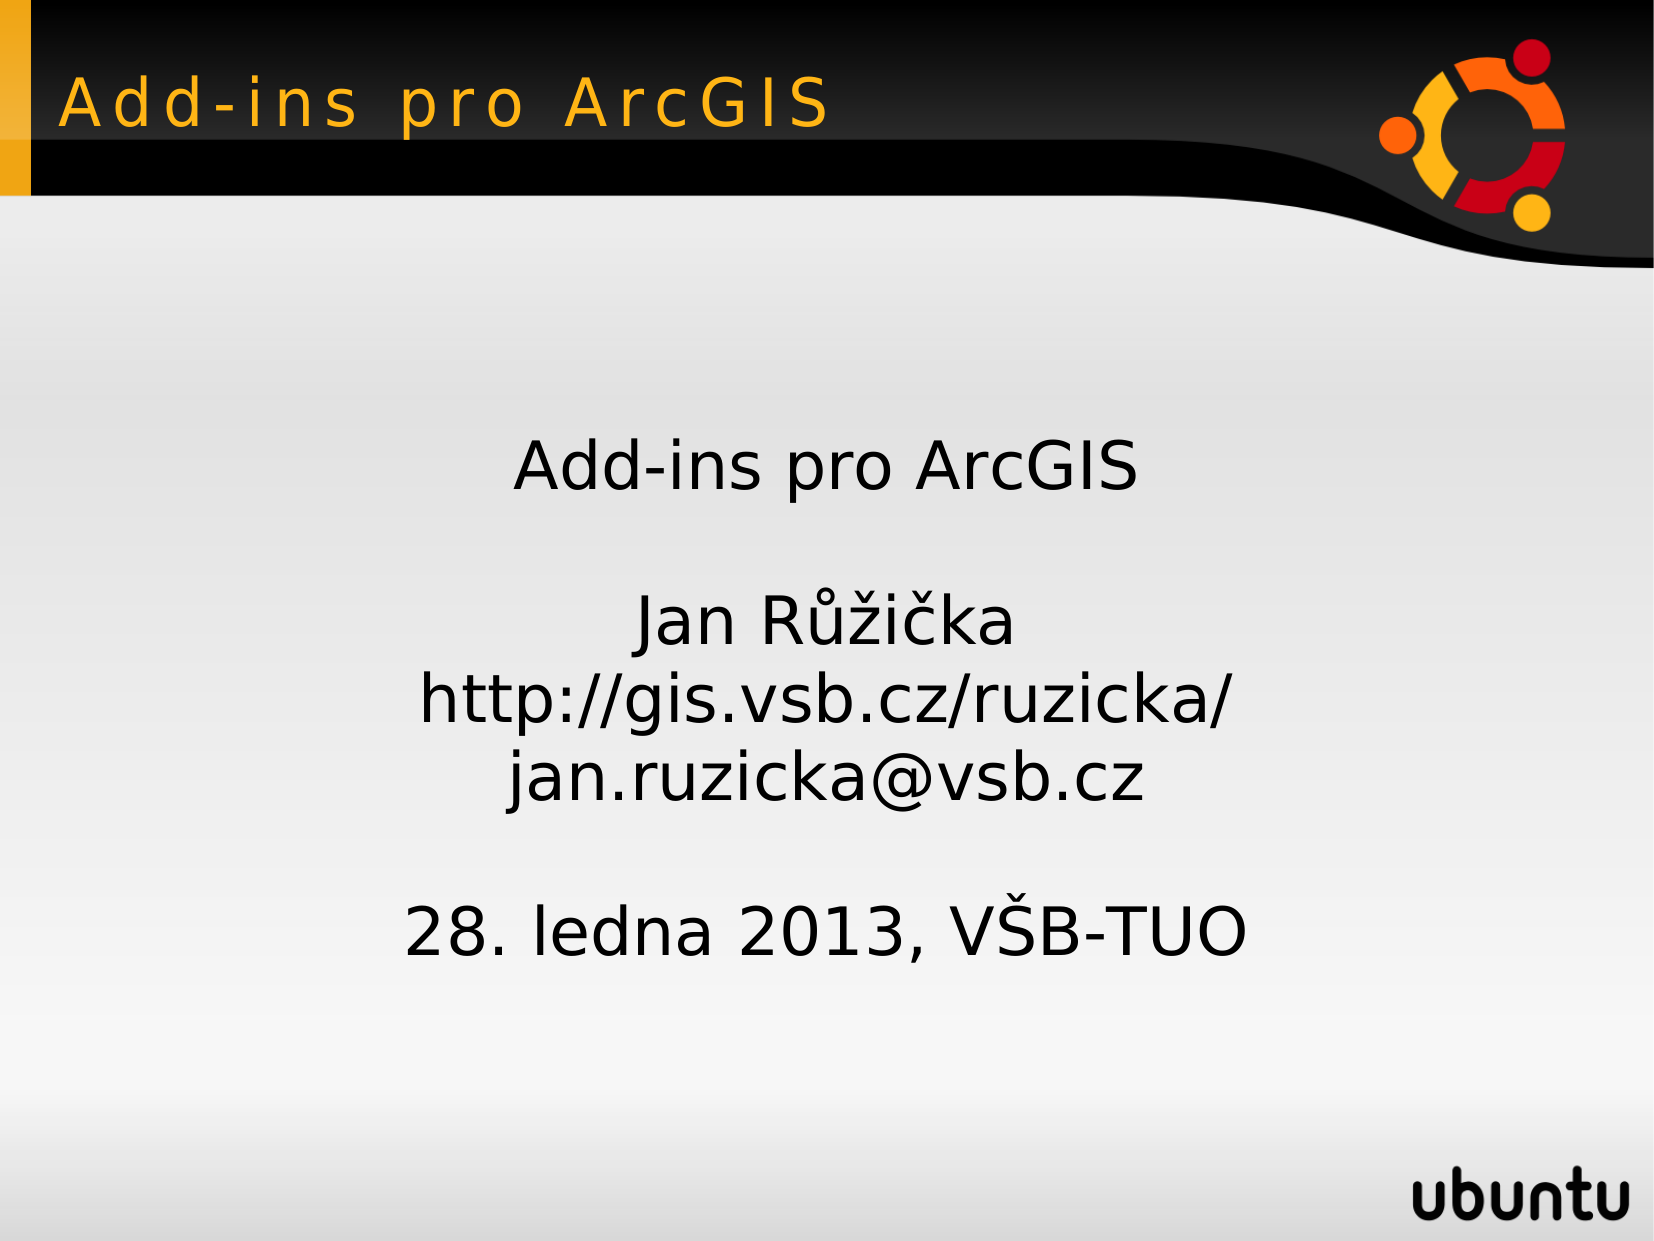

# Add-ins pro ArcGIS
Add-ins pro ArcGIS
Jan Růžička
http://gis.vsb.cz/ruzicka/
jan.ruzicka@vsb.cz
28. ledna 2013, VŠB-TUO